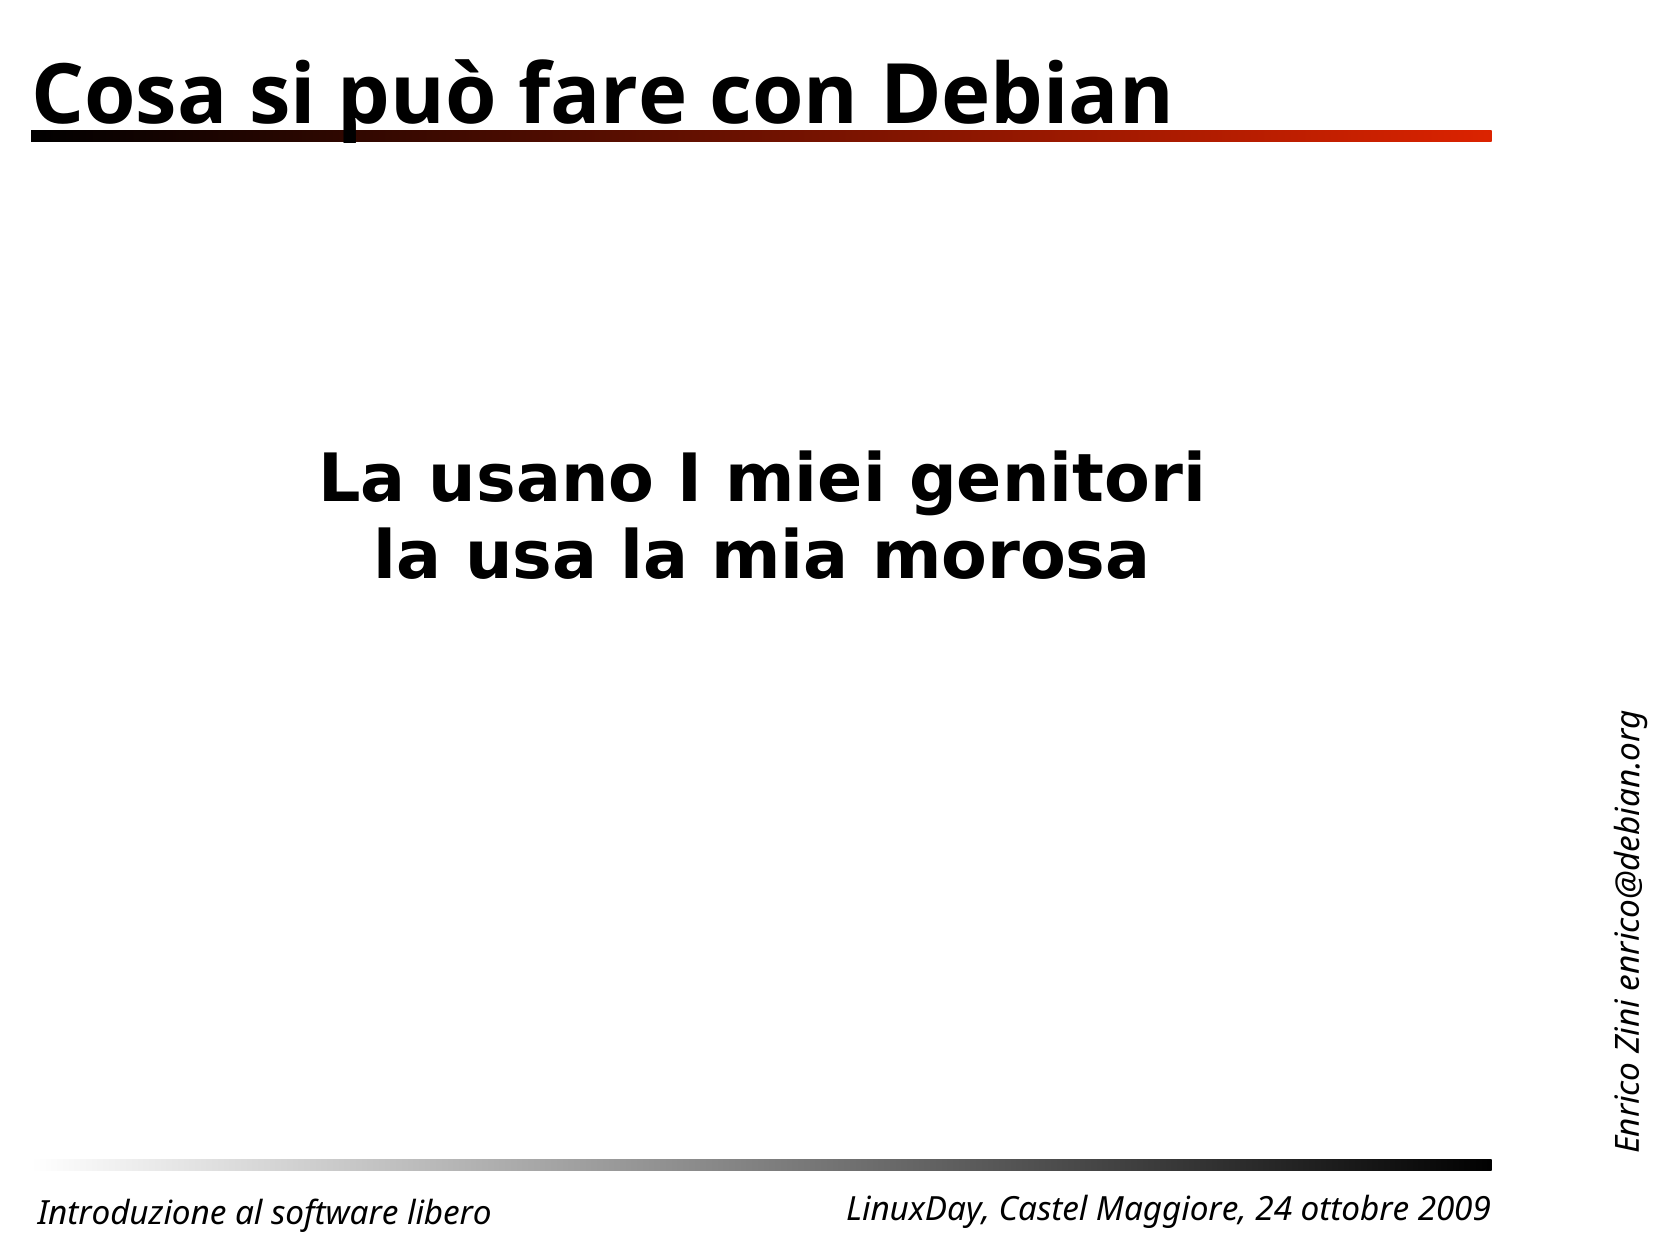

Cosa si può fare con Debian
La usano I miei genitori
la usa la mia morosa